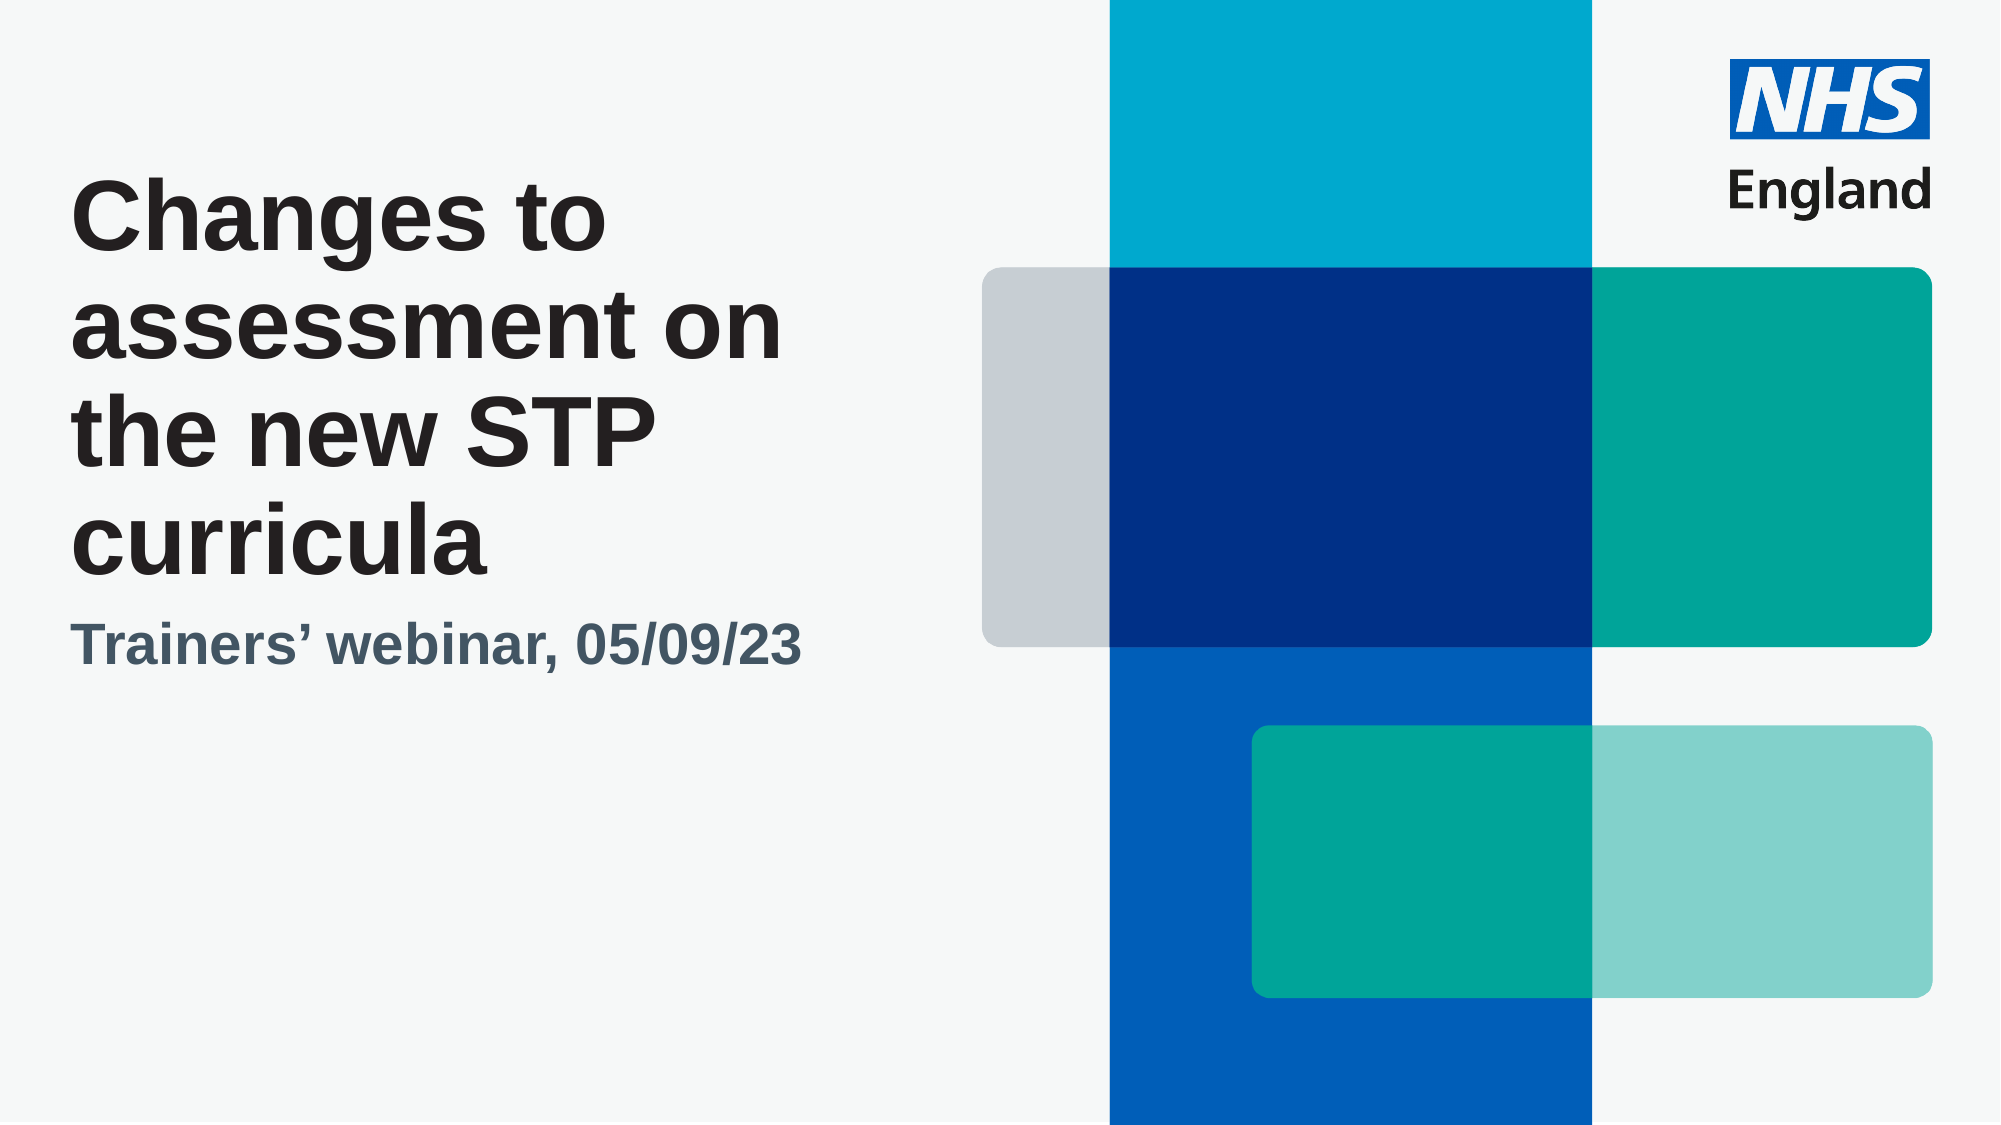

# Changes to assessment on the new STP curricula
Trainers’ webinar, 05/09/23